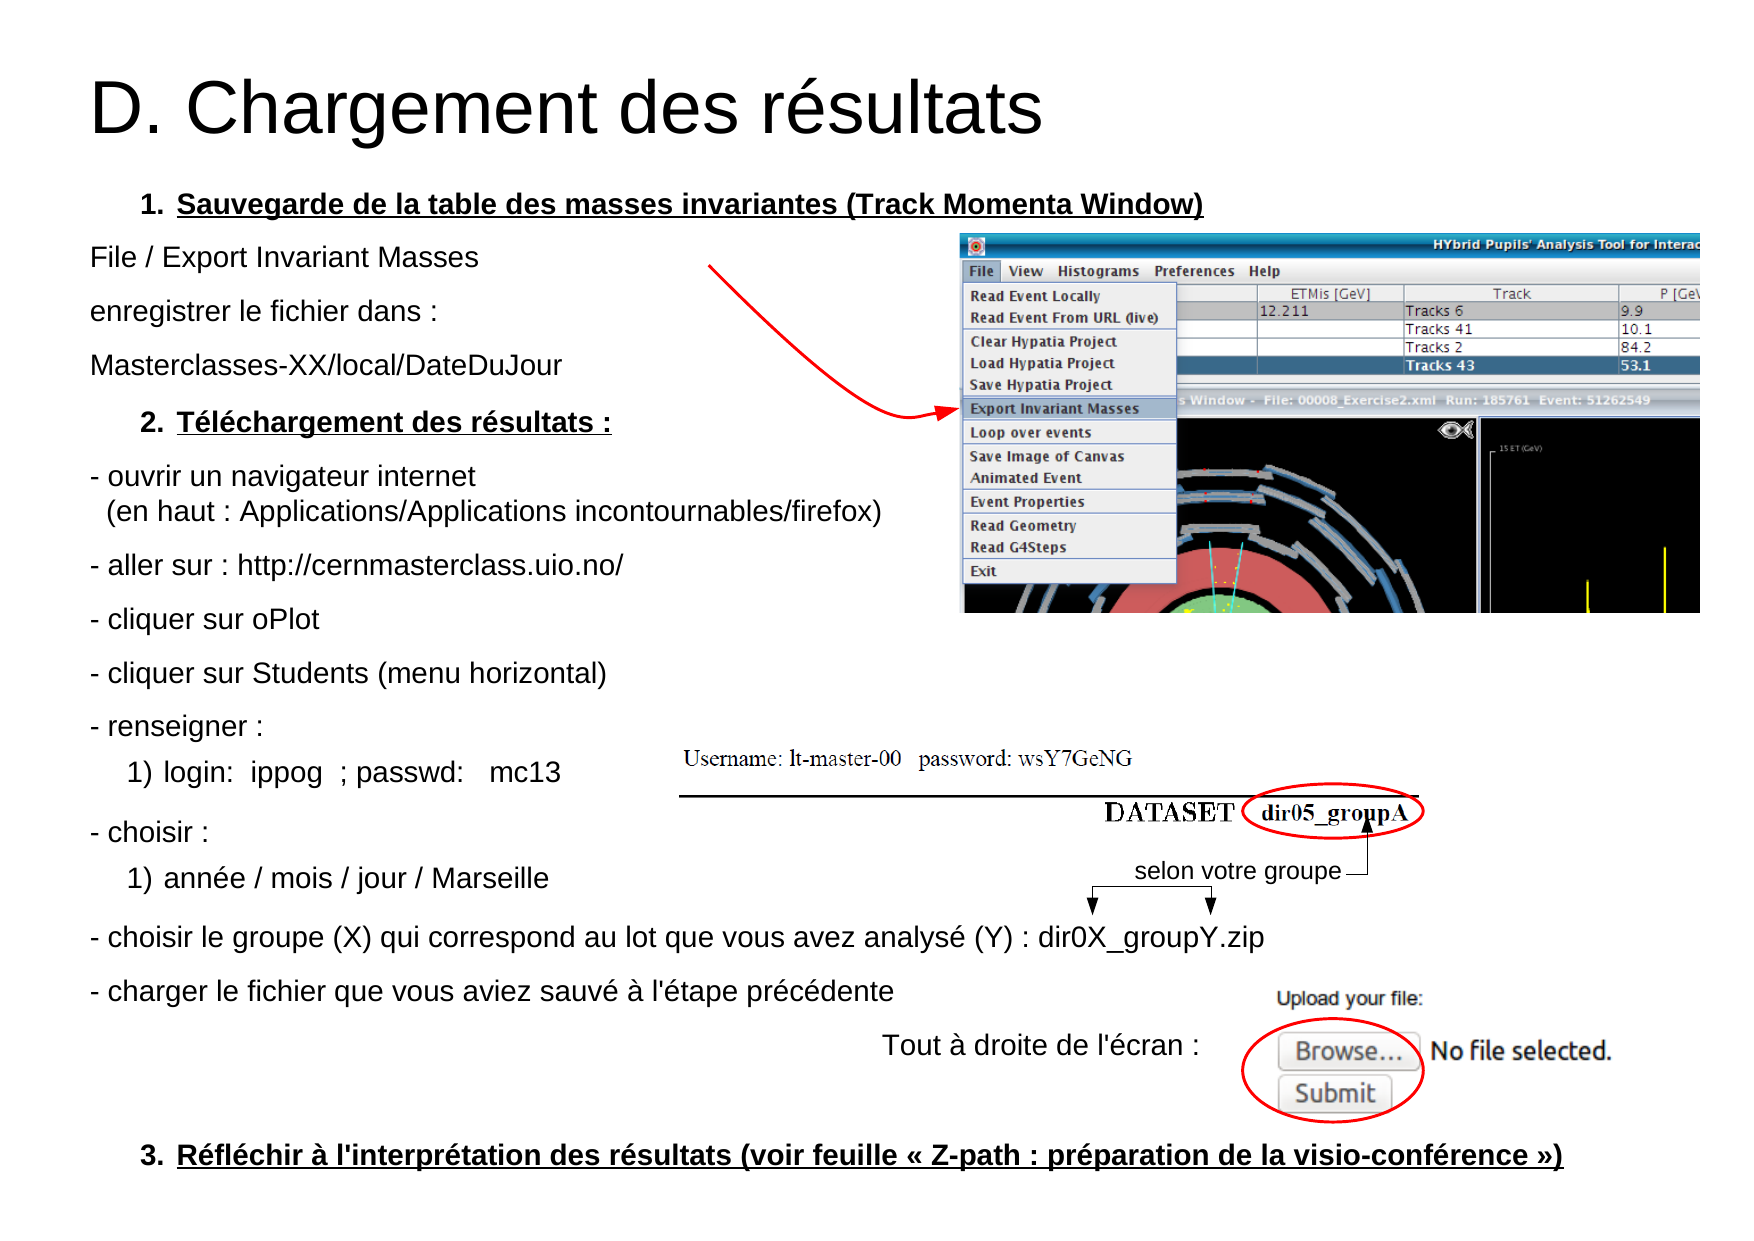

# D. Chargement des résultats
Sauvegarde de la table des masses invariantes (Track Momenta Window)
File / Export Invariant Masses
enregistrer le fichier dans :
Masterclasses-XX/local/DateDuJour
Téléchargement des résultats :
- ouvrir un navigateur internet
 (en haut : Applications/Applications incontournables/firefox)
- aller sur : http://cernmasterclass.uio.no/
- cliquer sur oPlot
- cliquer sur Students (menu horizontal)
- renseigner :
login:  ippog ; passwd: mc13
- choisir :
année / mois / jour / Marseille
- choisir le groupe (X) qui correspond au lot que vous avez analysé (Y) : dir0X_groupY.zip
- charger le fichier que vous aviez sauvé à l'étape précédente
 Tout à droite de l'écran :
Réfléchir à l'interprétation des résultats (voir feuille « Z-path : préparation de la visio-conférence »)
selon votre groupe